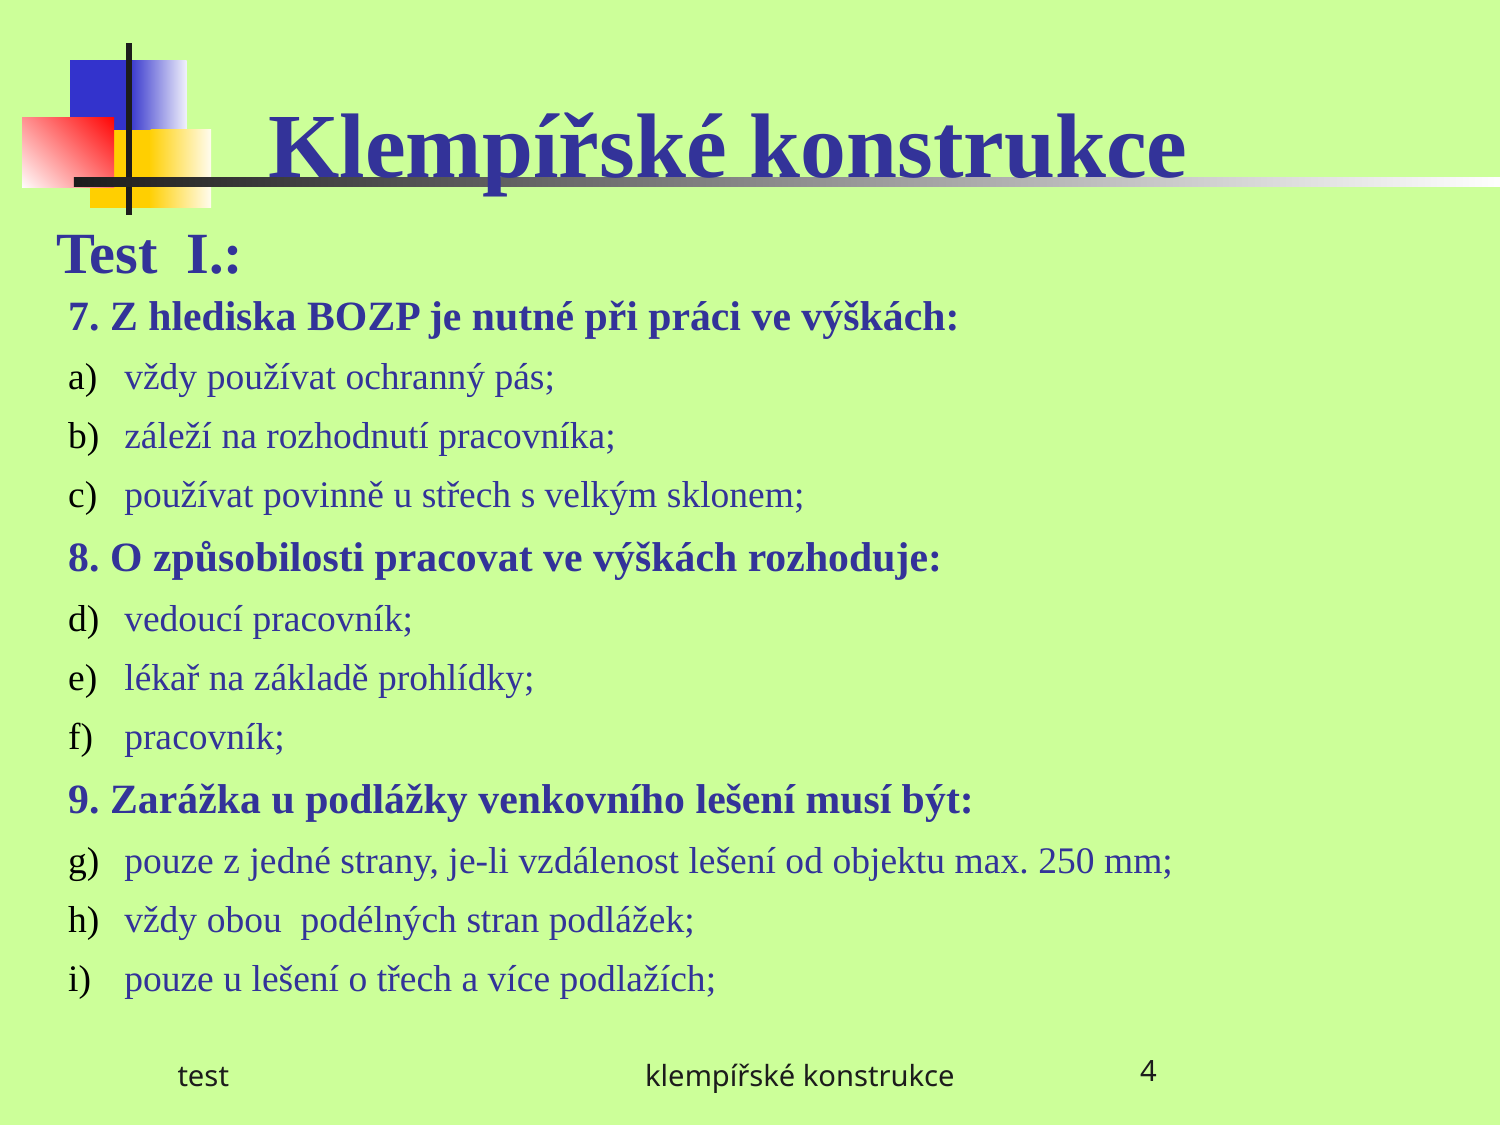

#
Klempířské konstrukce
Test I.:
7. Z hlediska BOZP je nutné při práci ve výškách:
vždy používat ochranný pás;
záleží na rozhodnutí pracovníka;
používat povinně u střech s velkým sklonem;
8. O způsobilosti pracovat ve výškách rozhoduje:
vedoucí pracovník;
lékař na základě prohlídky;
pracovník;
9. Zarážka u podlážky venkovního lešení musí být:
pouze z jedné strany, je-li vzdálenost lešení od objektu max. 250 mm;
vždy obou podélných stran podlážek;
pouze u lešení o třech a více podlažích;
test
klempířské konstrukce